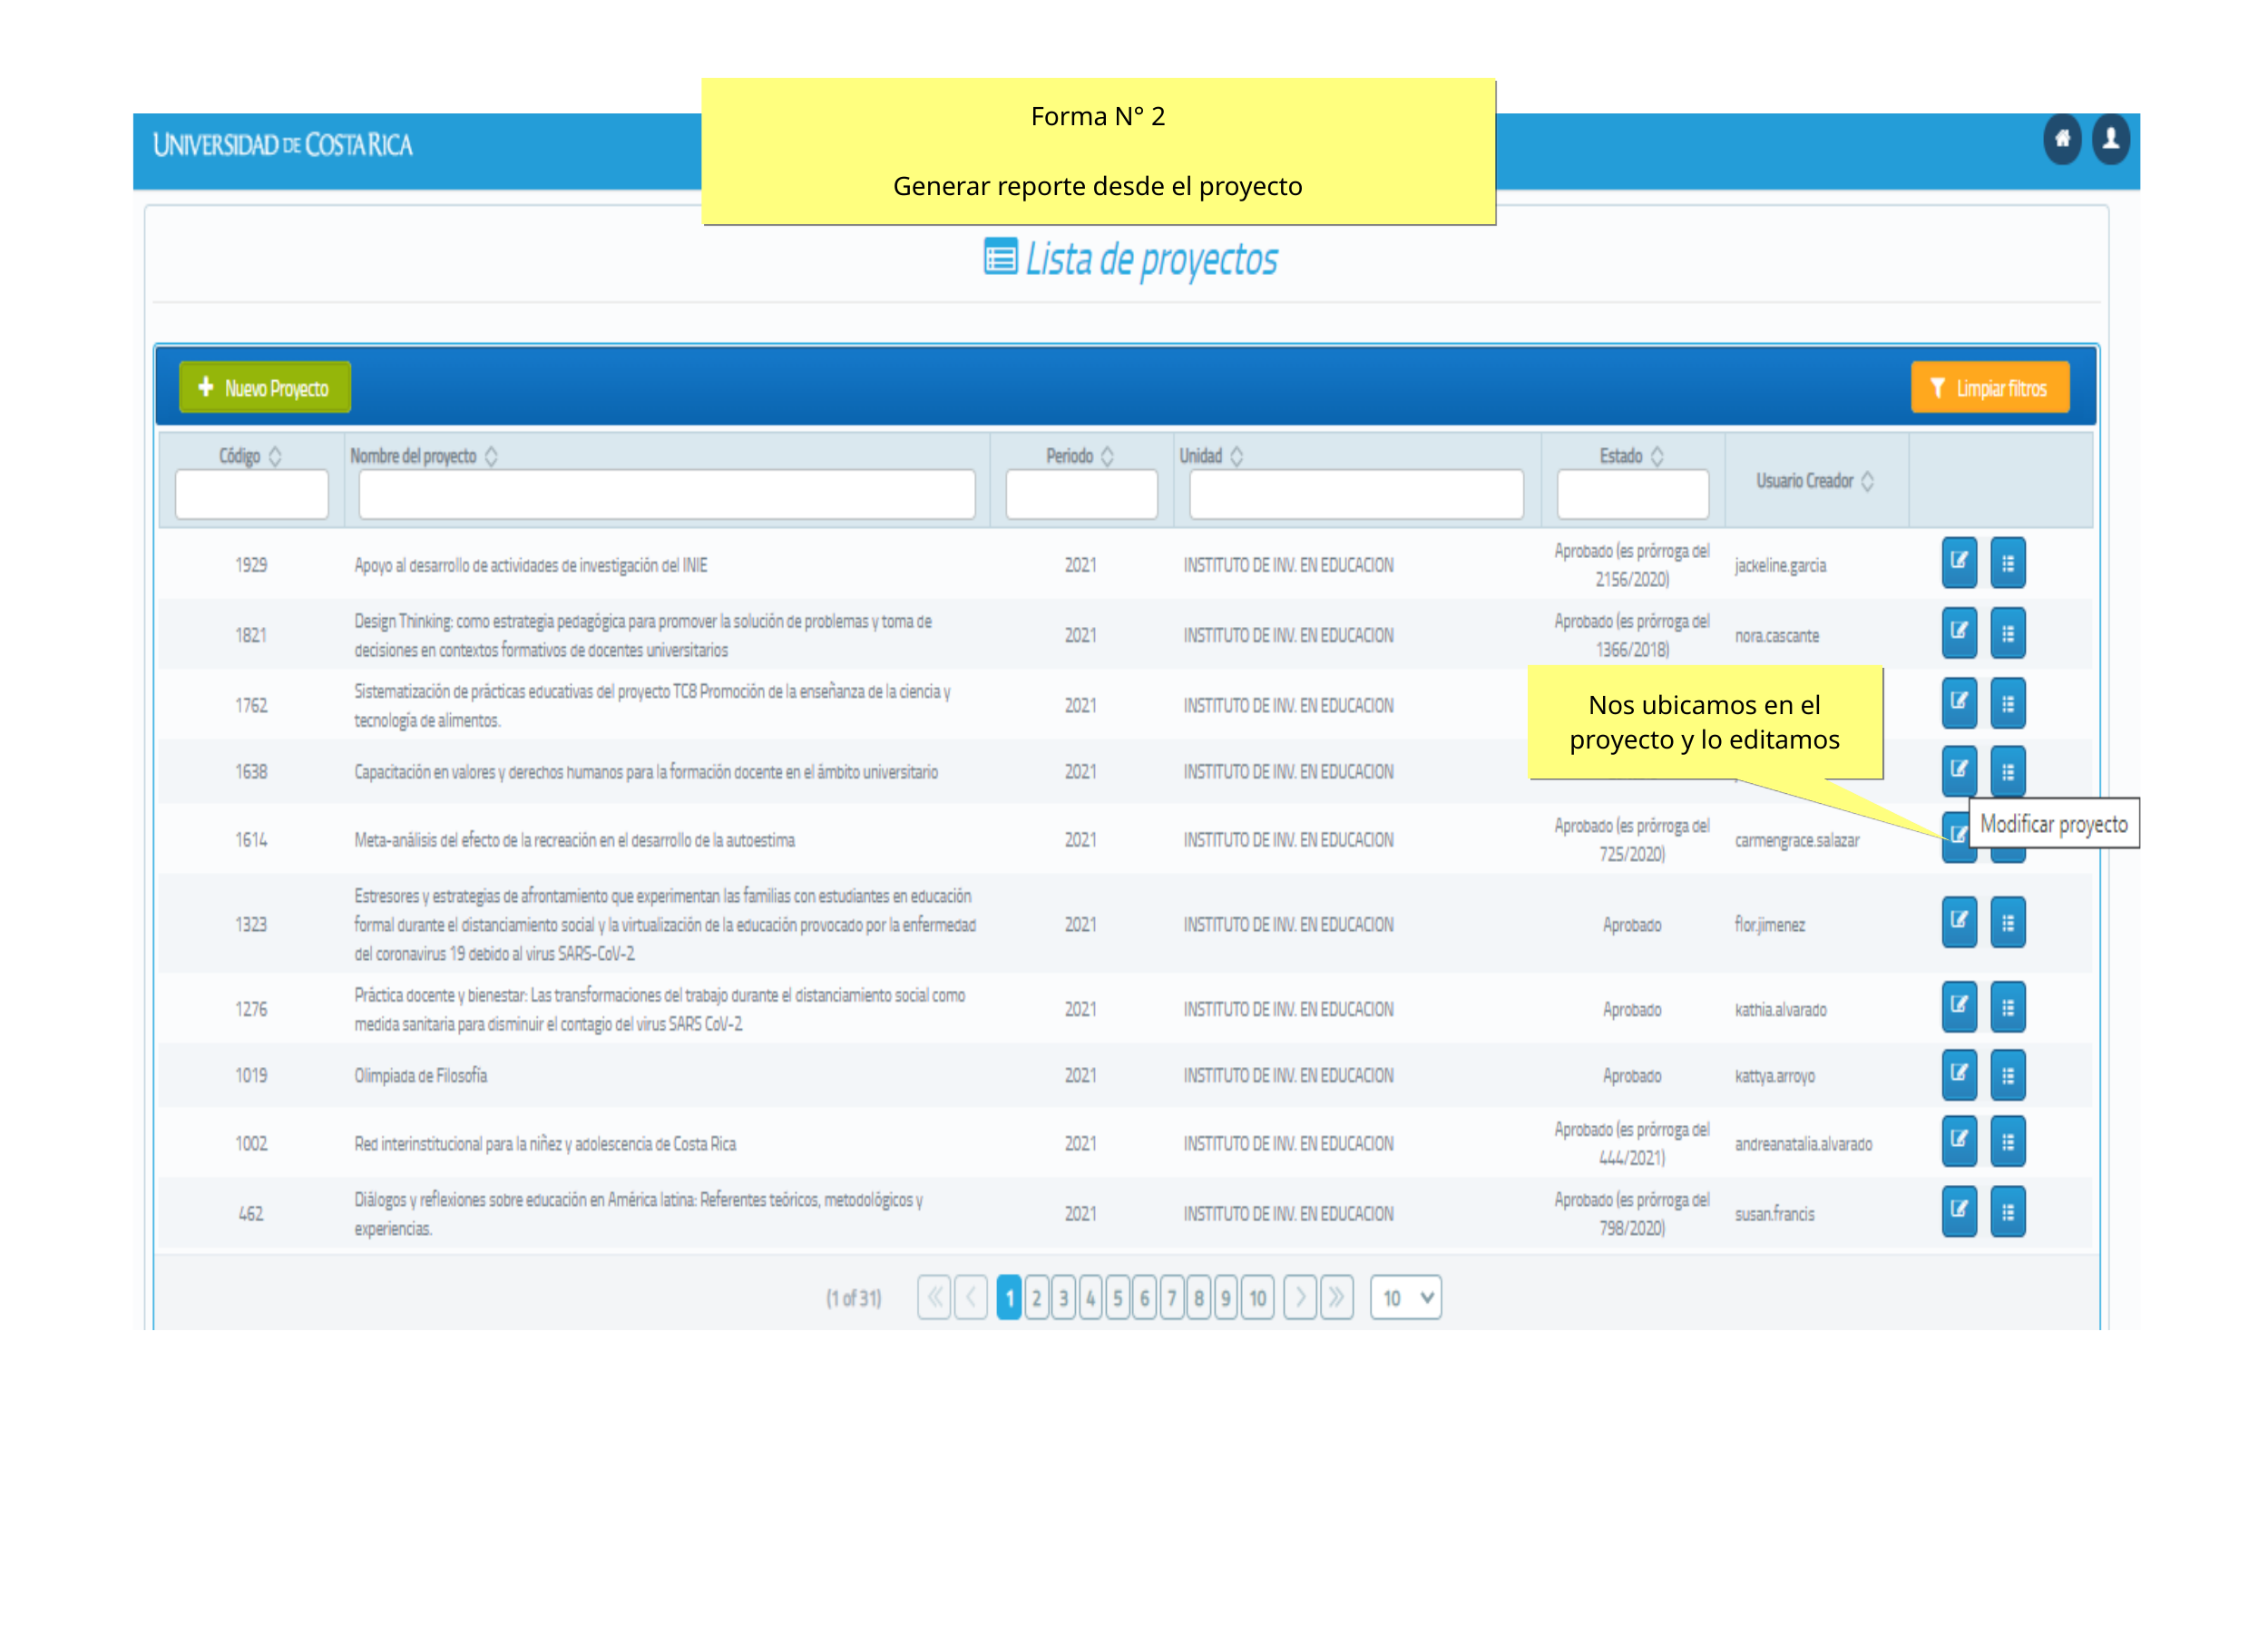

Forma N° 2
Generar reporte desde el proyecto
Nos ubicamos en el proyecto y lo editamos